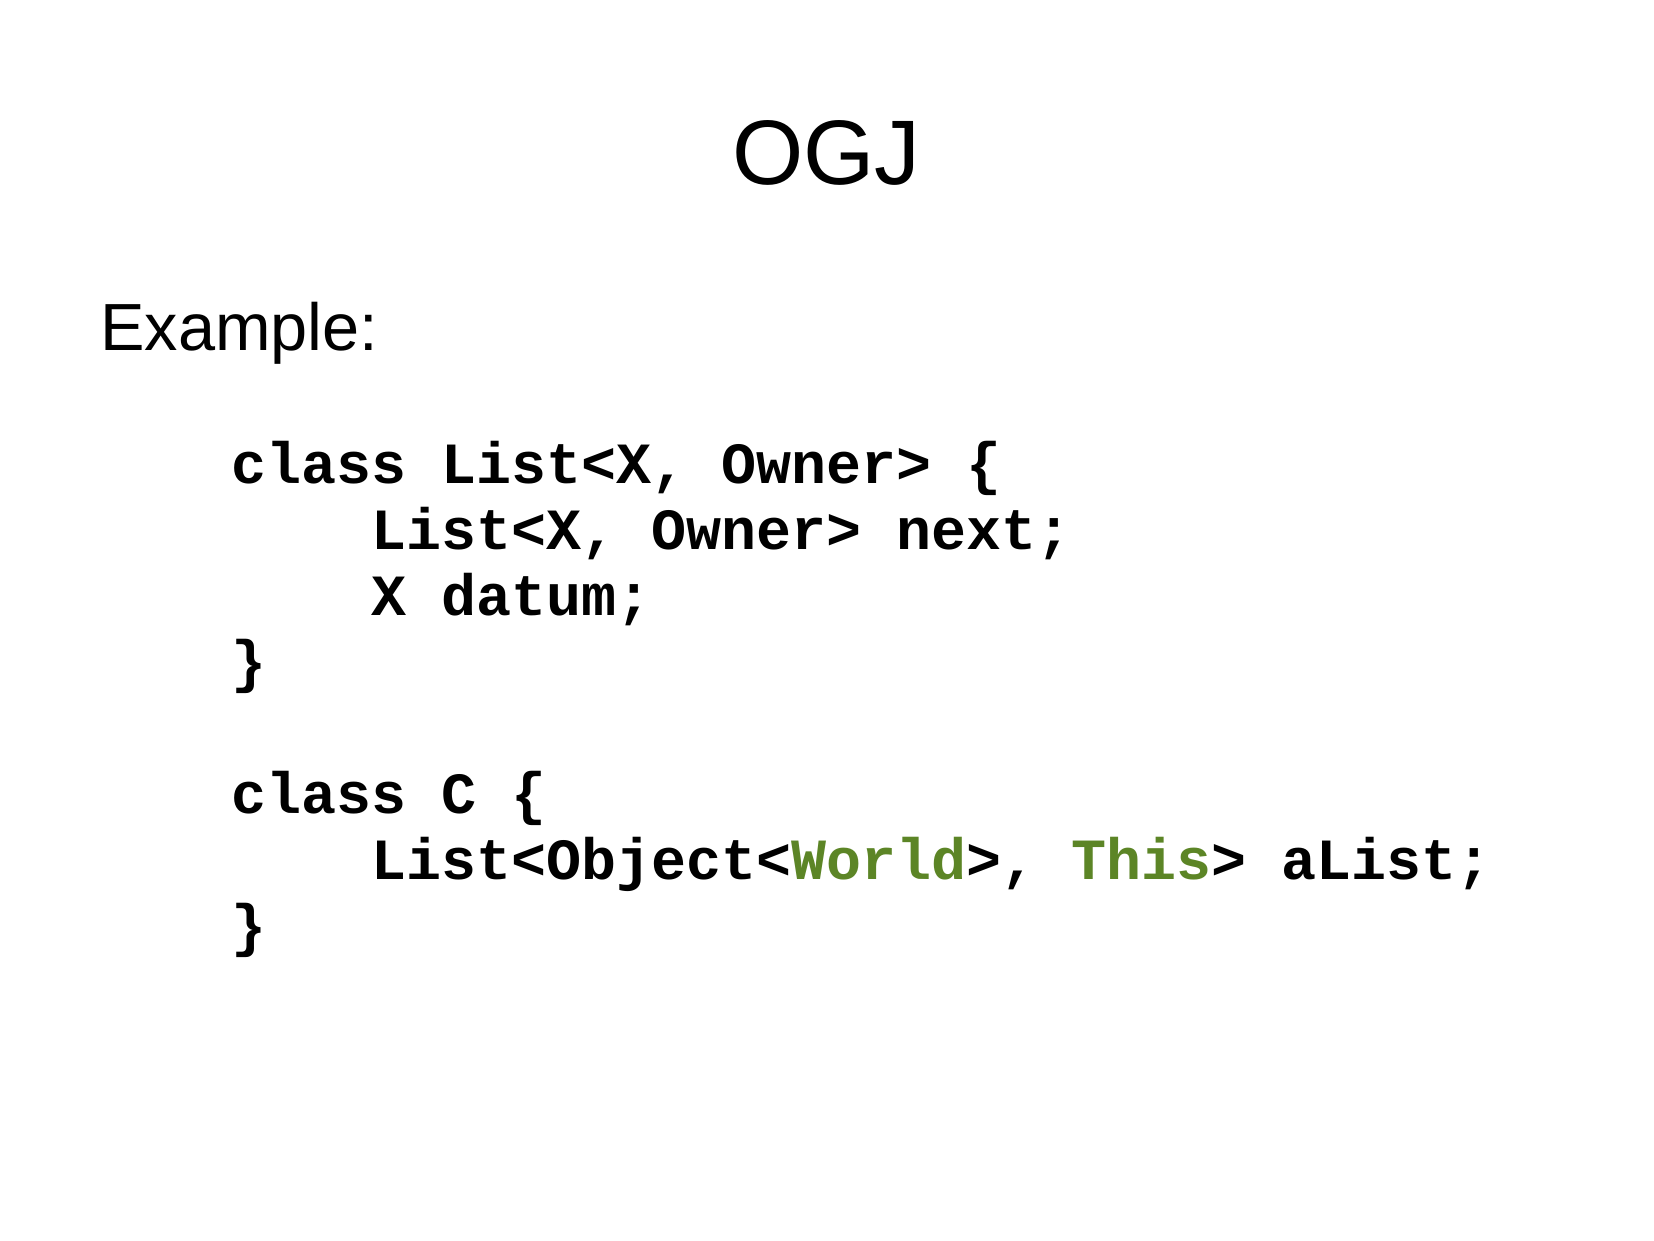

# OGJ
Example:
class List<X, Owner> {
 List<X, Owner> next;
 X datum;
}
class C {
 List<Object<World>, This> aList;
}